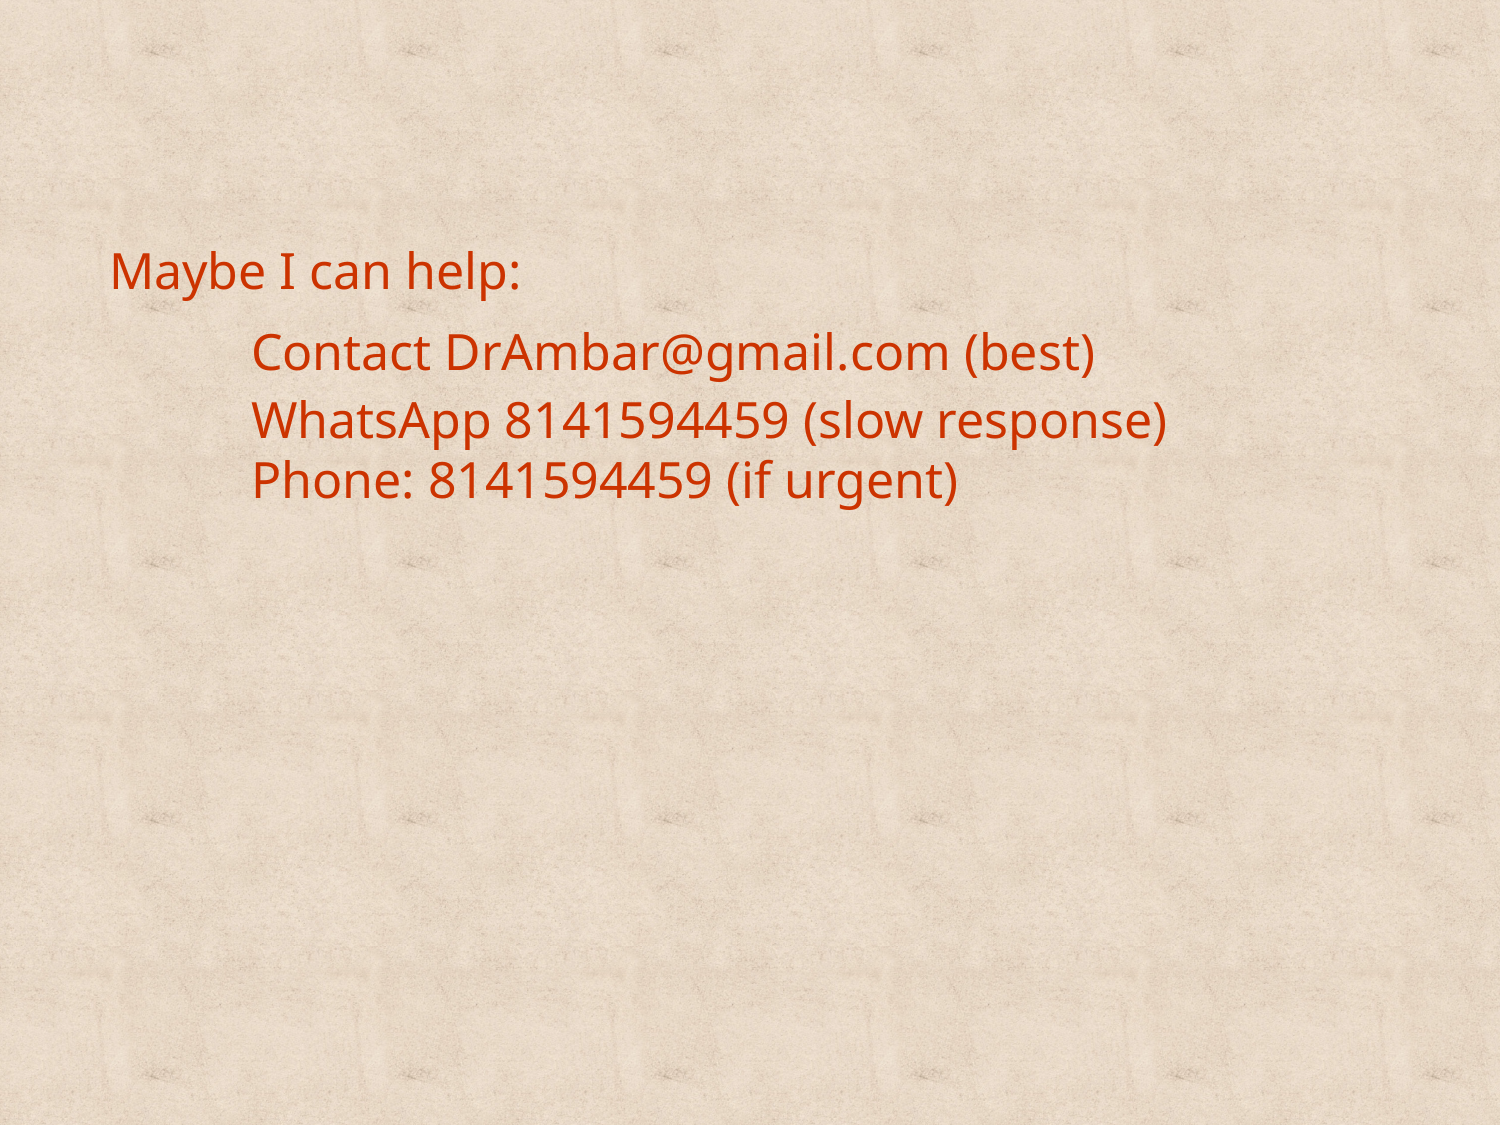

Maybe I can help:
Contact DrAmbar@gmail.com (best)
WhatsApp 8141594459 (slow response)
Phone: 8141594459 (if urgent)